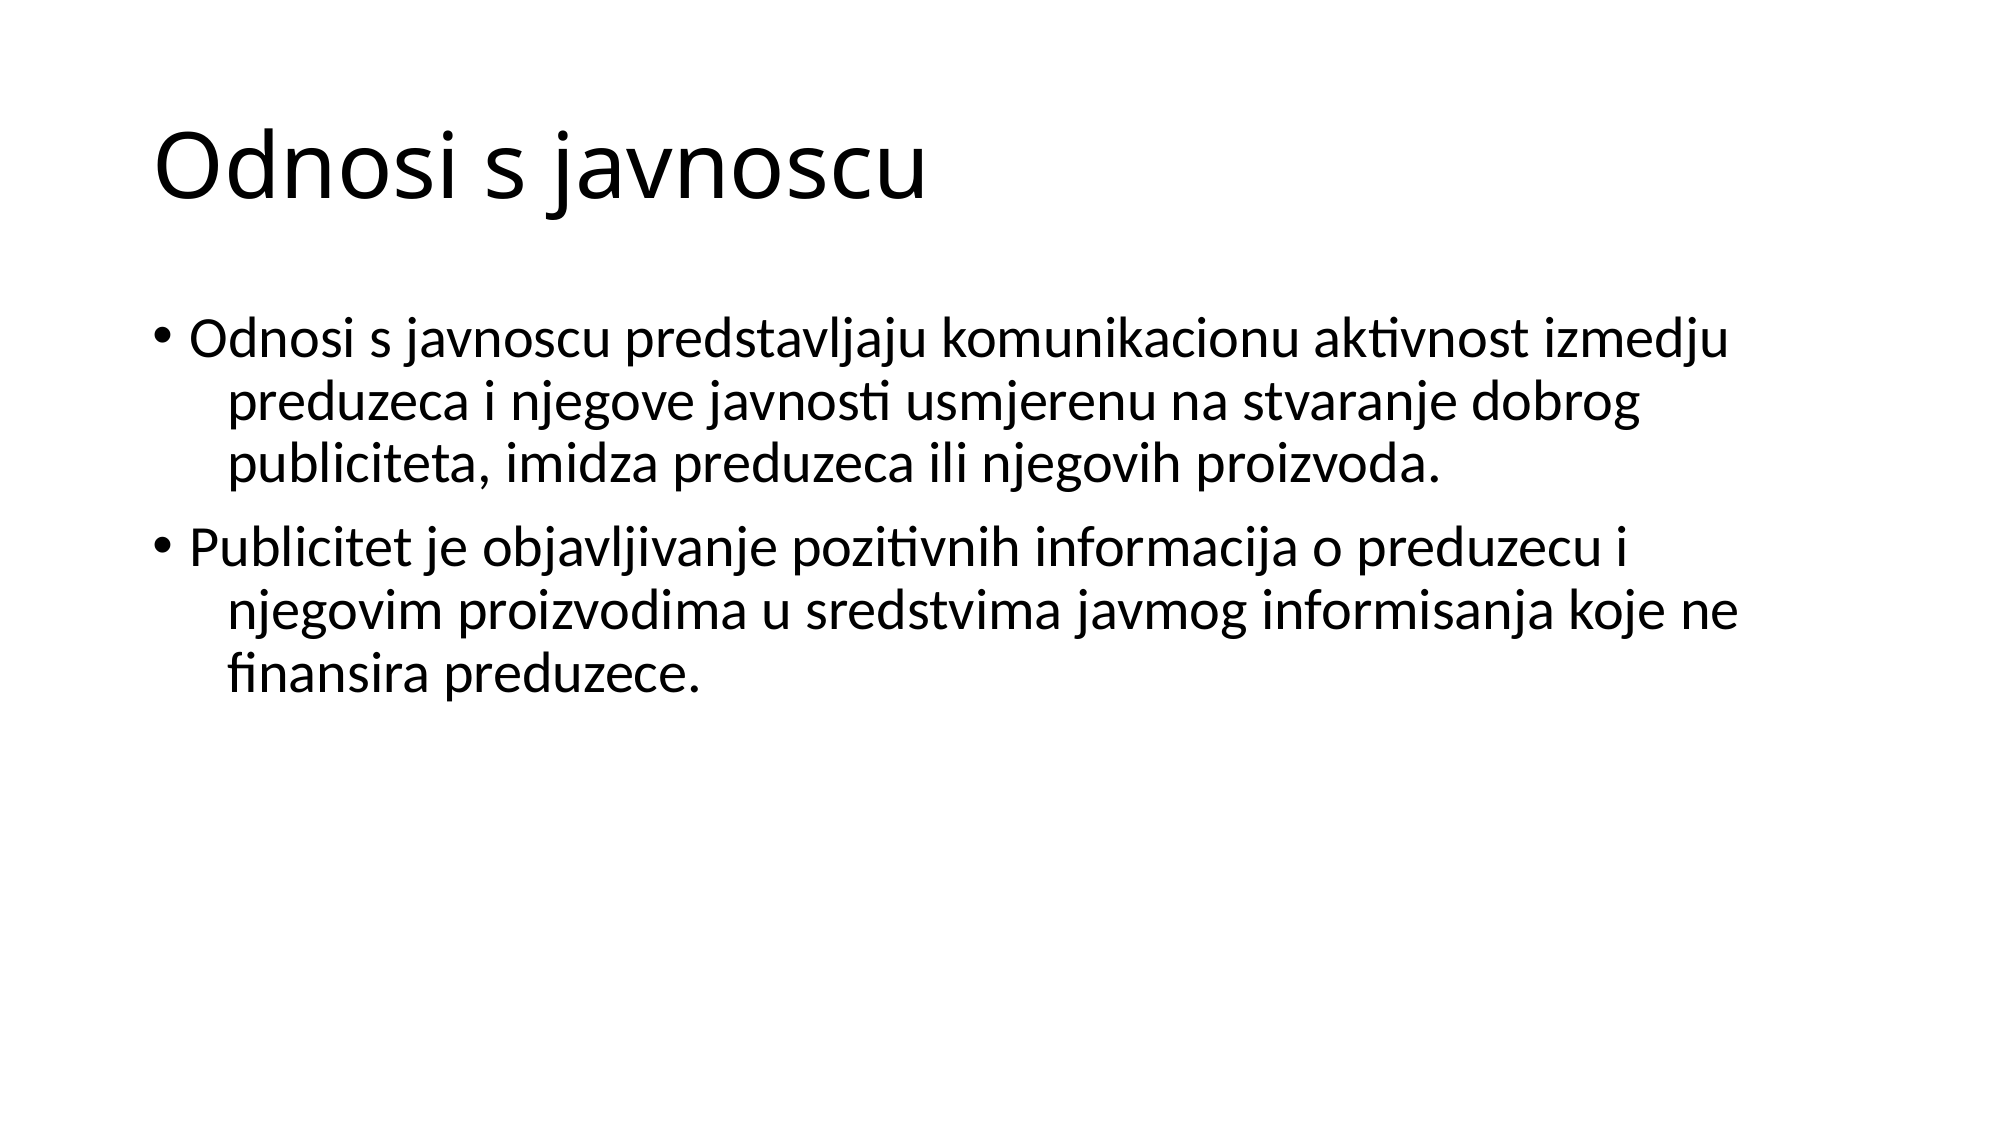

# Odnosi s javnoscu
Odnosi s javnoscu predstavljaju komunikacionu aktivnost izmedju preduzeca i njegove javnosti usmjerenu na stvaranje dobrog publiciteta, imidza preduzeca ili njegovih proizvoda.
Publicitet je objavljivanje pozitivnih informacija o preduzecu i njegovim proizvodima u sredstvima javmog informisanja koje ne finansira preduzece.